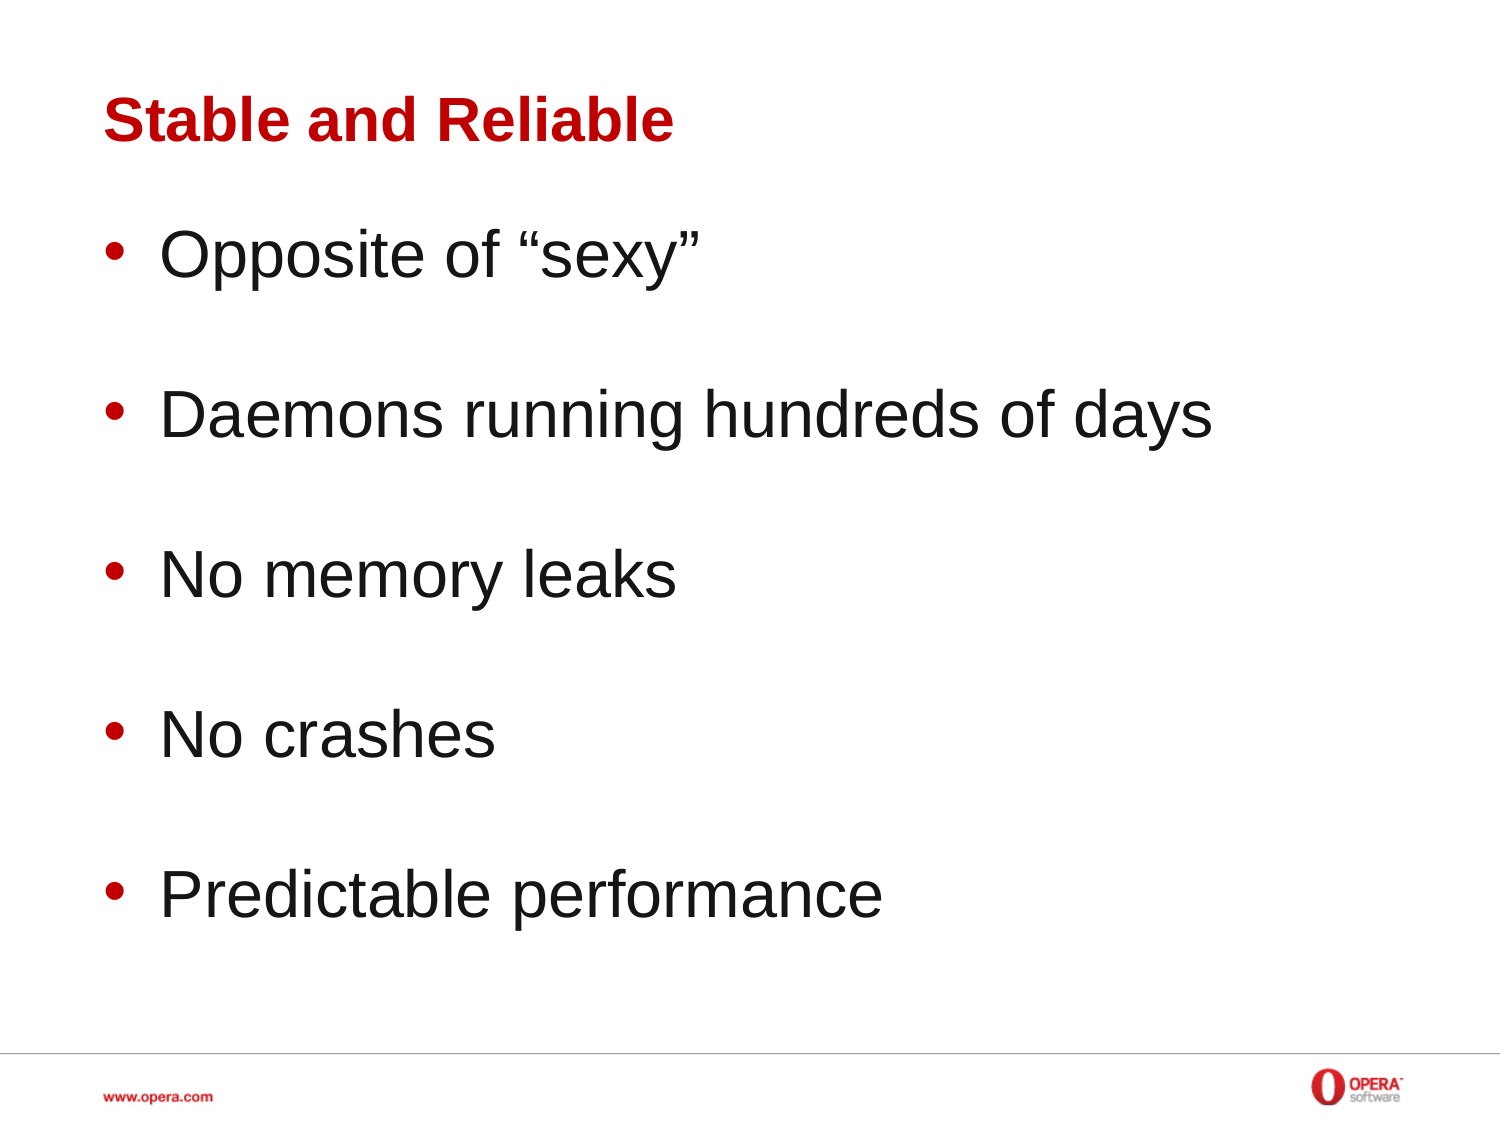

# Stable and Reliable
Opposite of “sexy”
Daemons running hundreds of days
No memory leaks
No crashes
Predictable performance